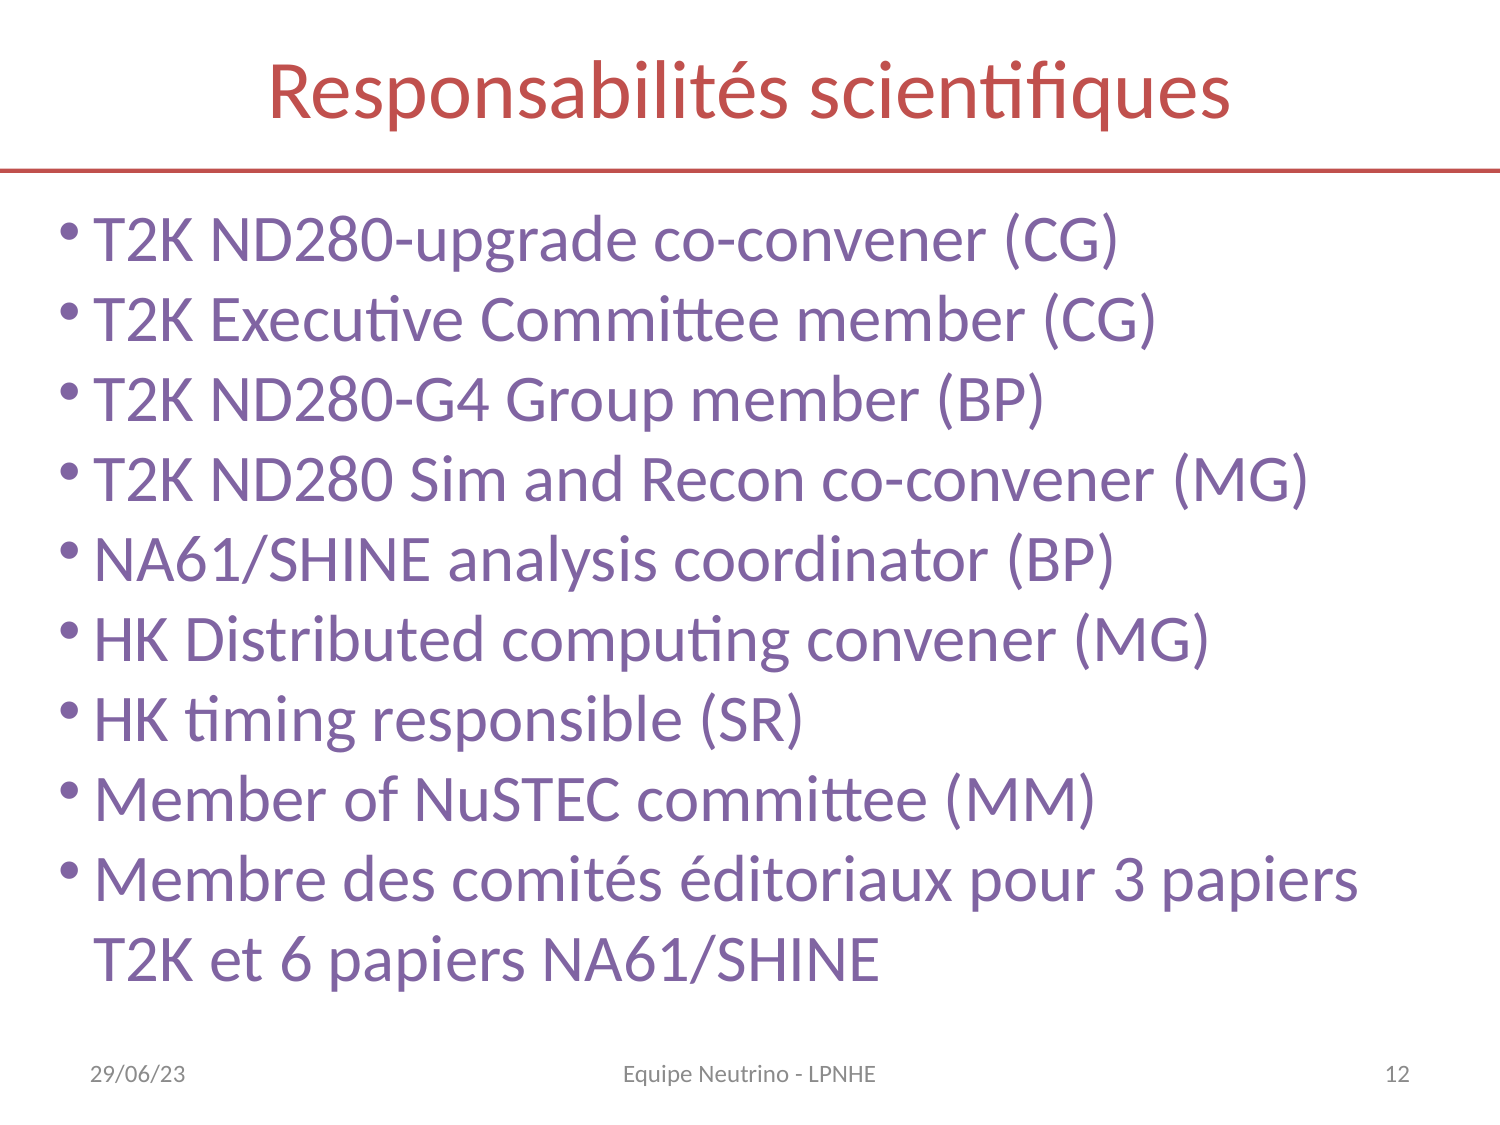

Responsabilités scientifiques
T2K ND280-upgrade co-convener (CG)
T2K Executive Committee member (CG)
T2K ND280-G4 Group member (BP)
T2K ND280 Sim and Recon co-convener (MG)
NA61/SHINE analysis coordinator (BP)
HK Distributed computing convener (MG)
HK timing responsible (SR)
Member of NuSTEC committee (MM)
Membre des comités éditoriaux pour 3 papiers T2K et 6 papiers NA61/SHINE
29/06/23
Equipe Neutrino - LPNHE